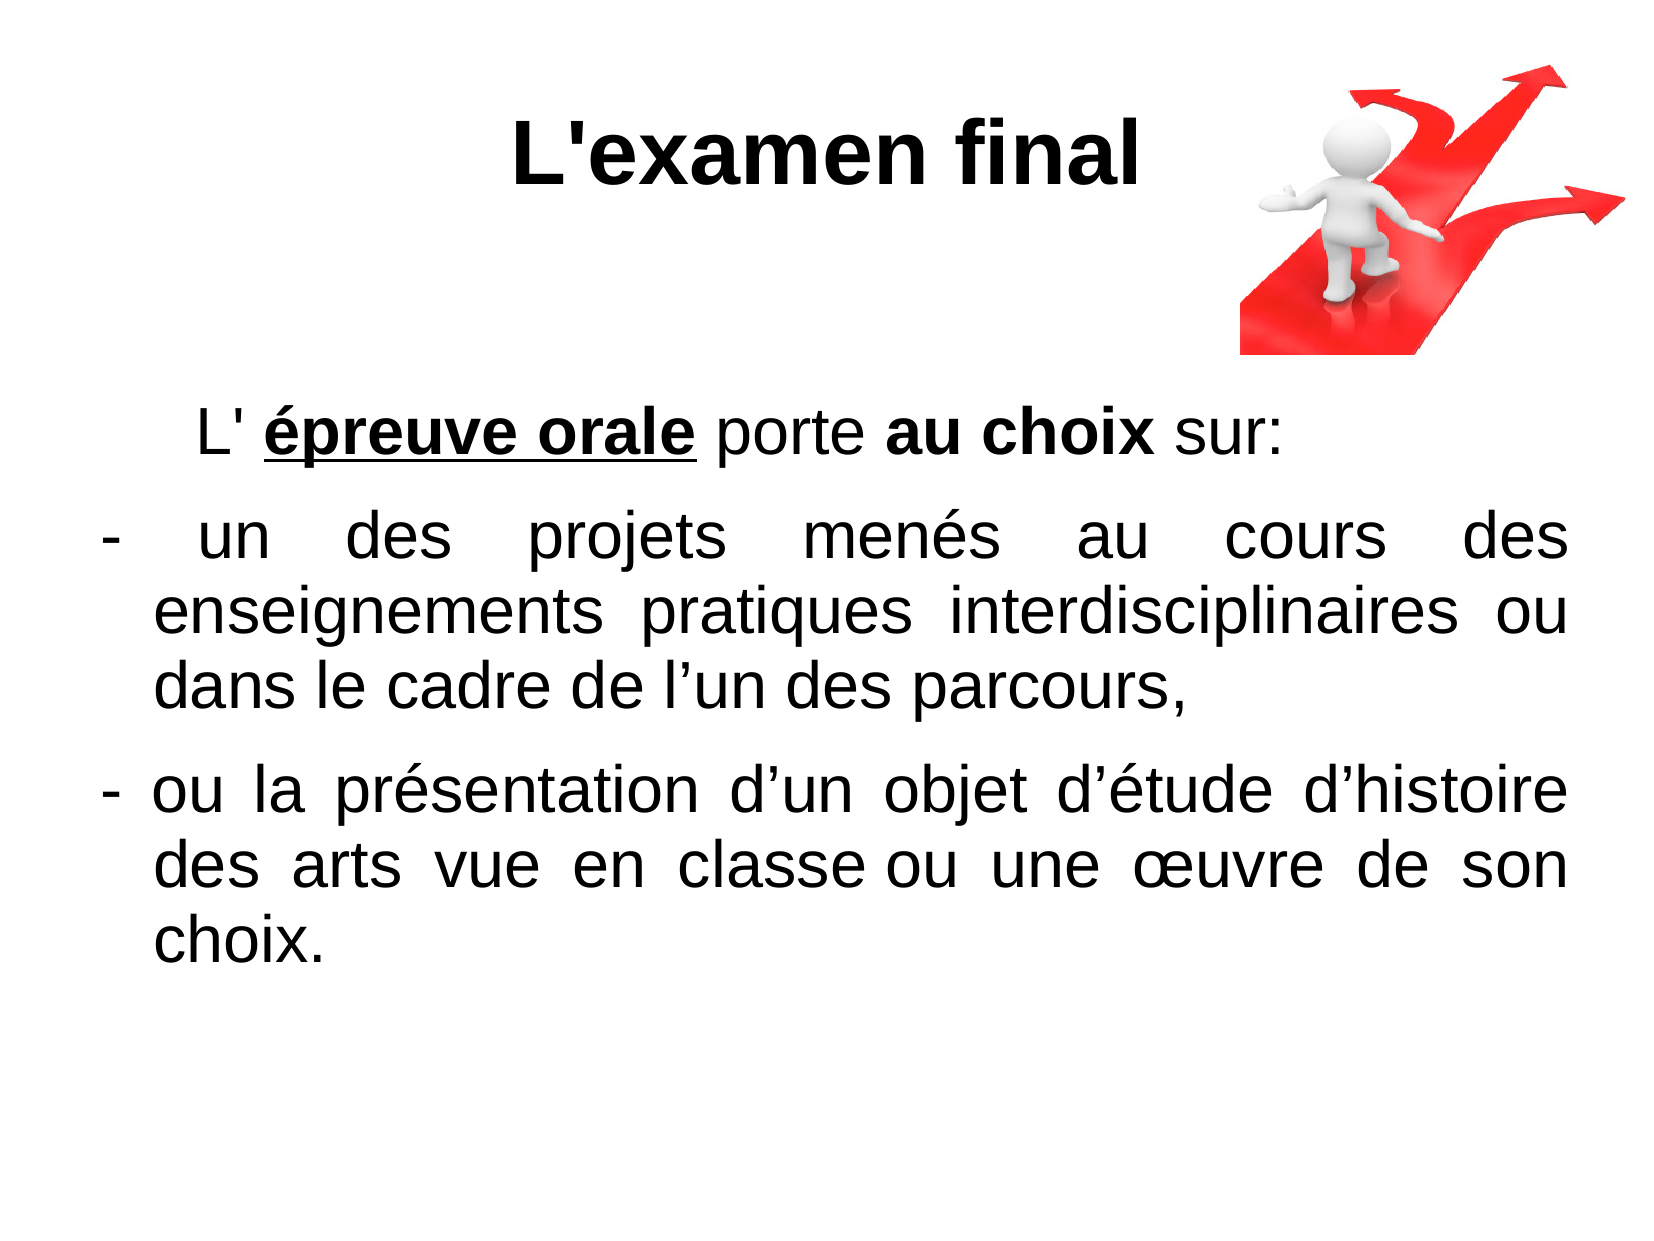

# L'examen final
L' épreuve orale porte au choix sur:
- un des projets menés au cours des enseignements pratiques interdisciplinaires ou dans le cadre de l’un des parcours,
- ou la présentation d’un objet d’étude d’histoire des arts vue en classe ou une œuvre de son choix.